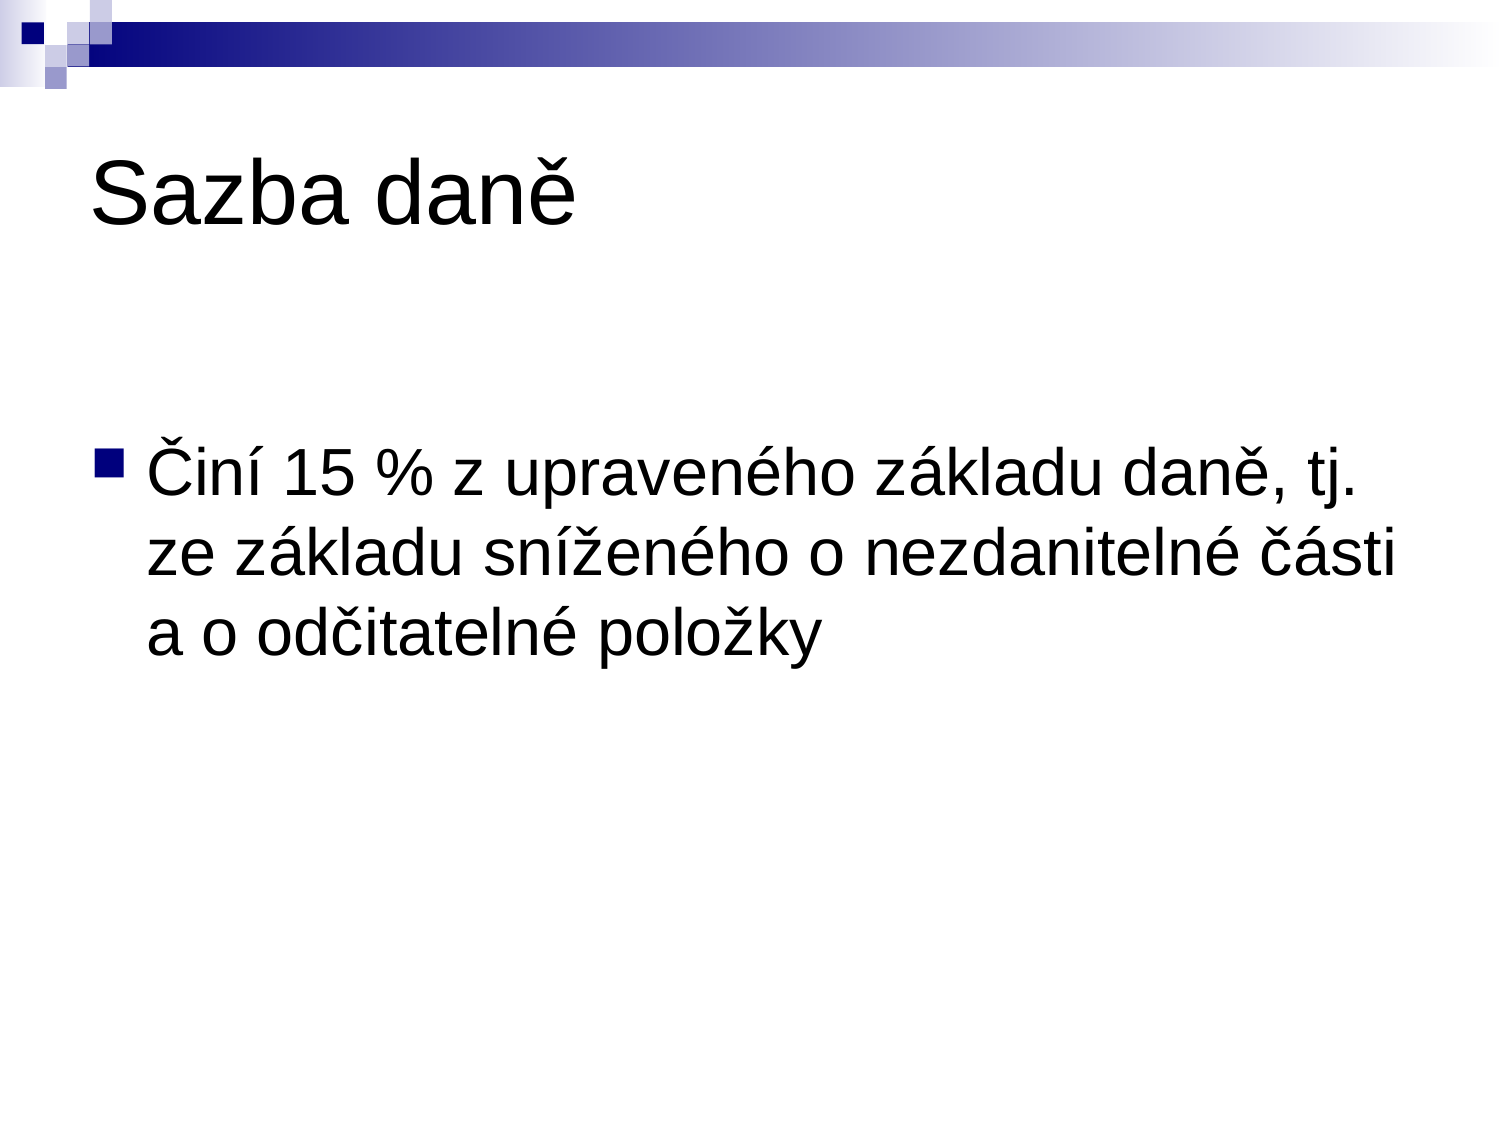

# Sazba daně
Činí 15 % z upraveného základu daně, tj. ze základu sníženého o nezdanitelné části a o odčitatelné položky